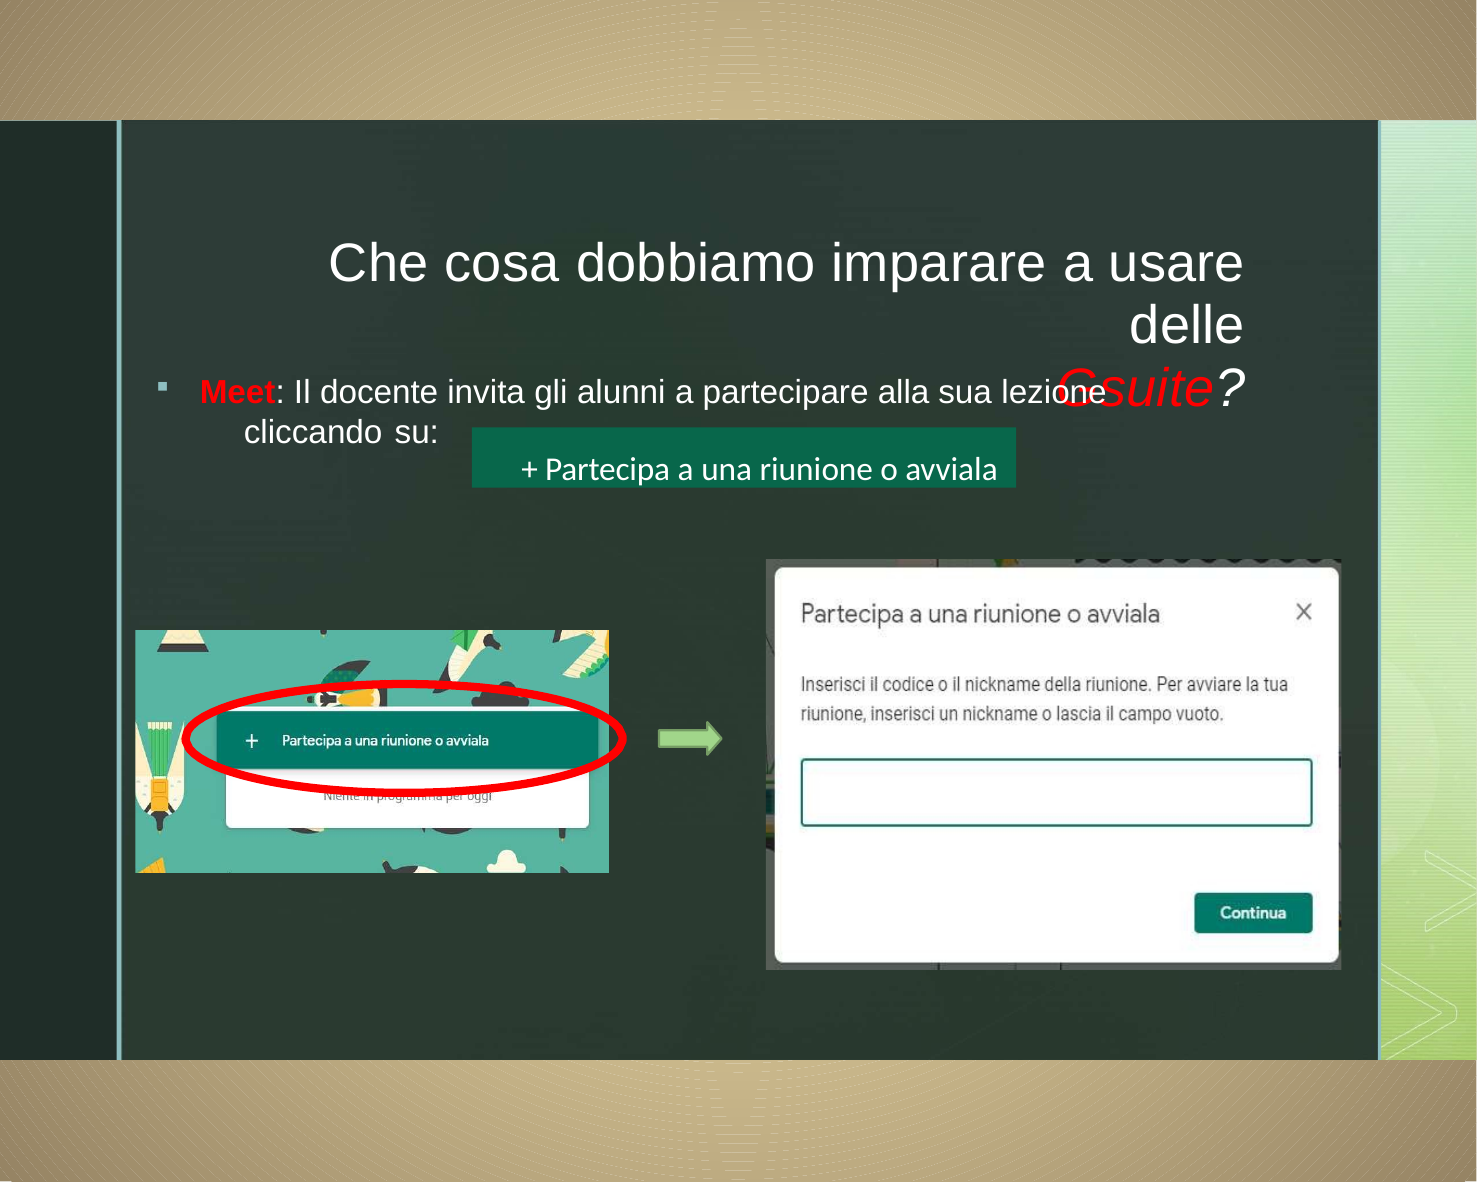

# Che cosa dobbiamo imparare a usare delle
Gsuite?
Meet: Il docente invita gli alunni a partecipare alla sua lezione cliccando su:
+ Partecipa a una riunione o avviala